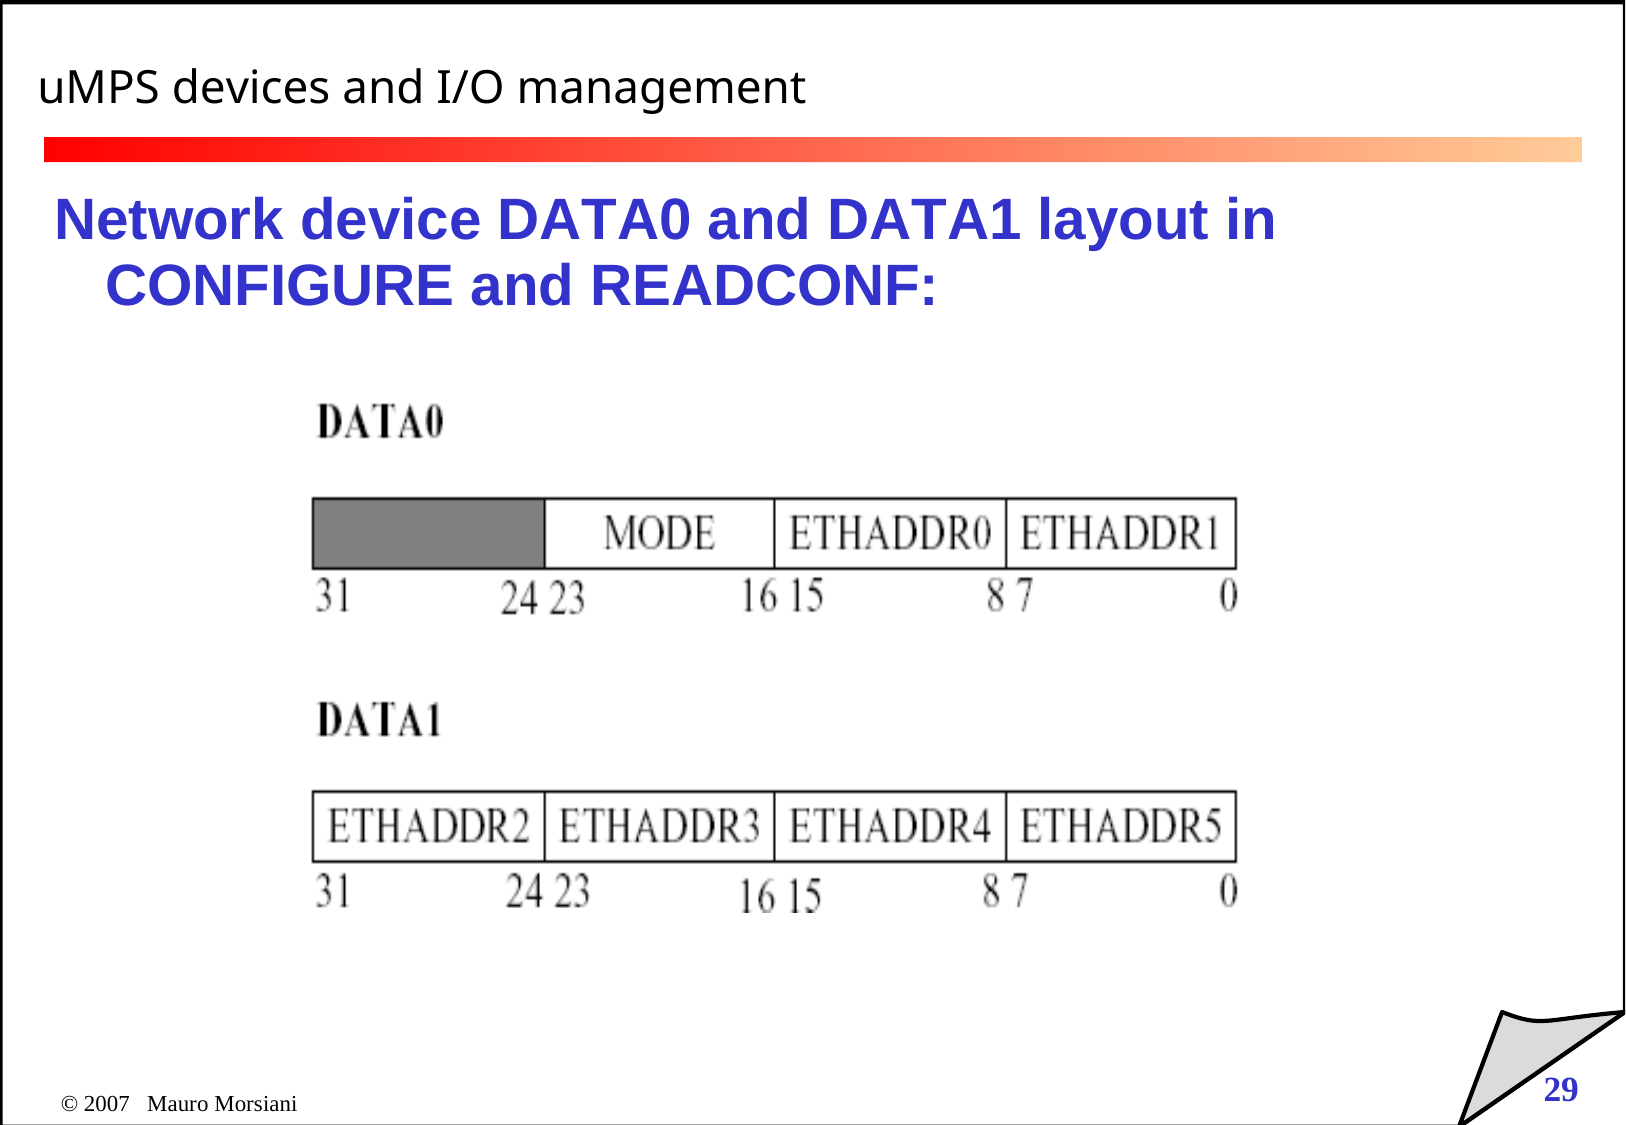

# uMPS devices and I/O management
Network device DATA0 and DATA1 layout in CONFIGURE and READCONF: